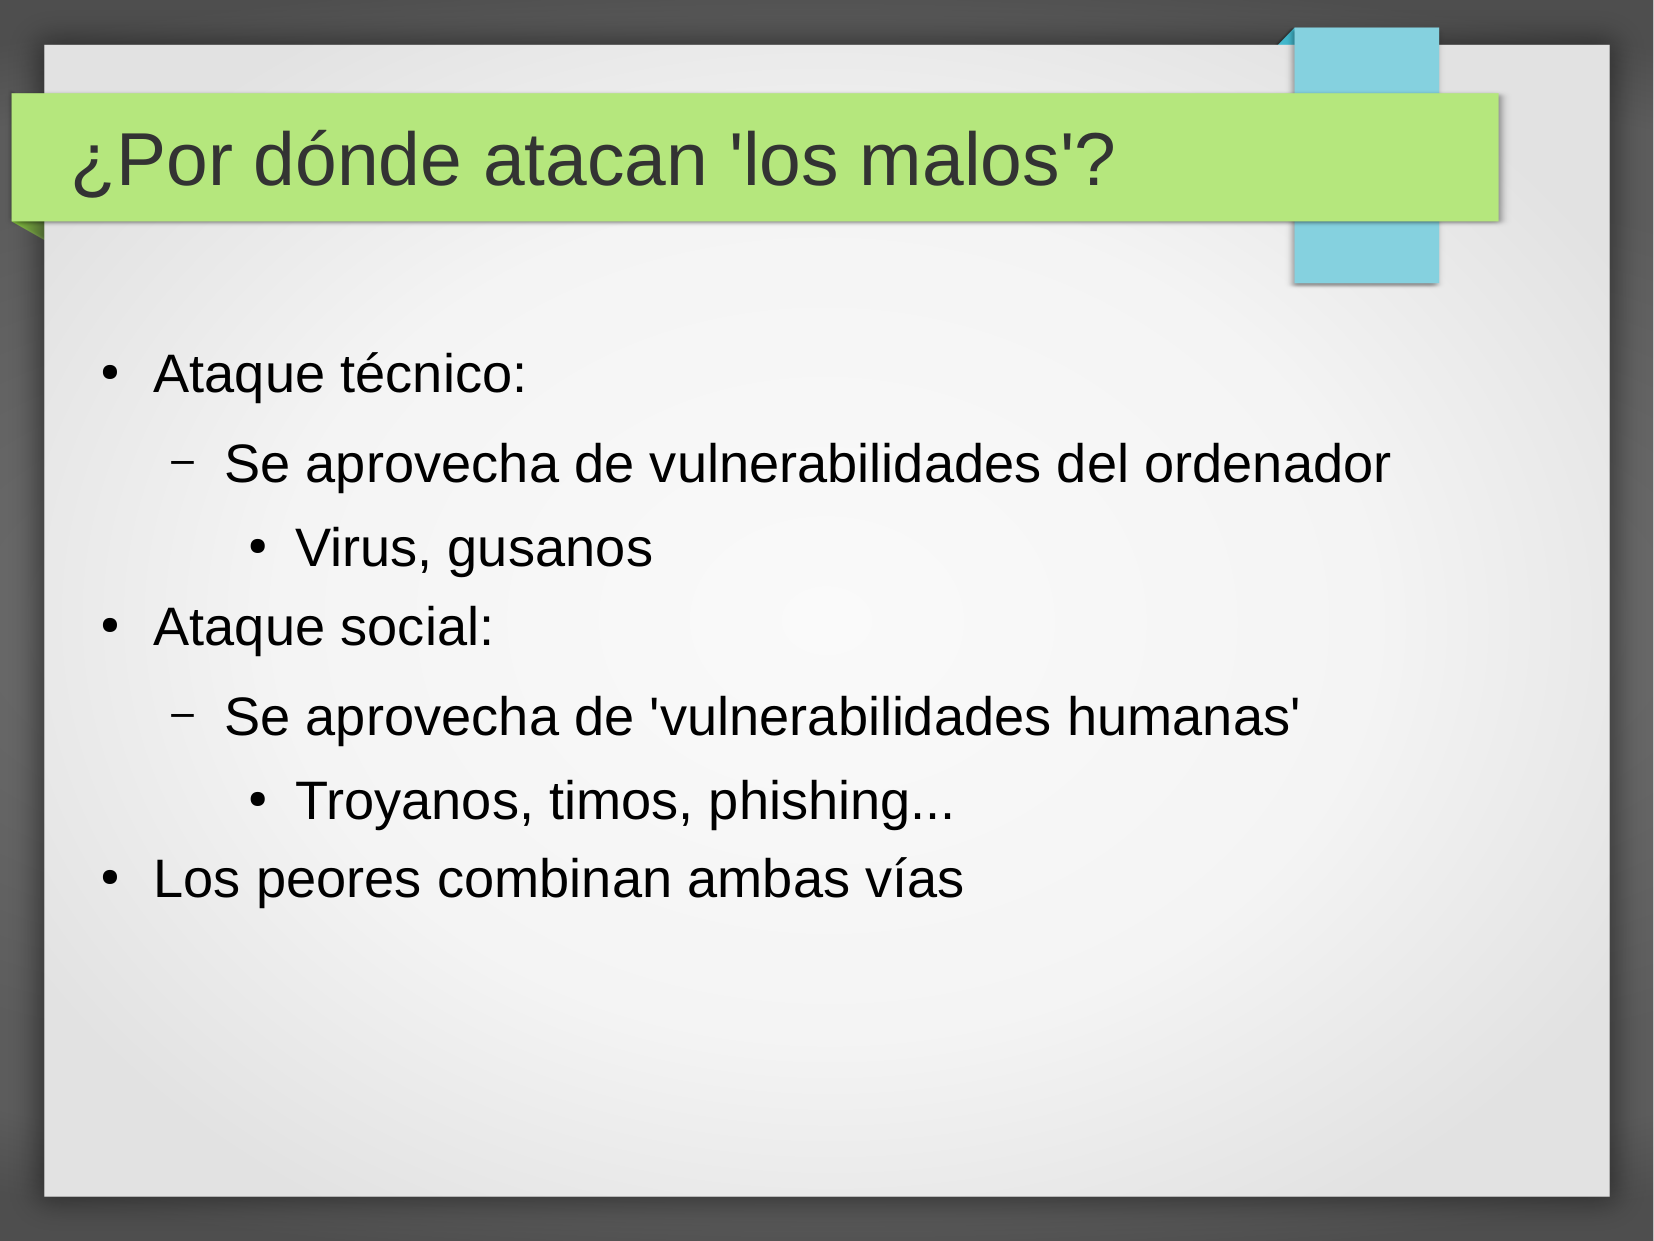

# ¿Por dónde atacan 'los malos'?
Ataque técnico:
Se aprovecha de vulnerabilidades del ordenador
Virus, gusanos
Ataque social:
Se aprovecha de 'vulnerabilidades humanas'
Troyanos, timos, phishing...
Los peores combinan ambas vías